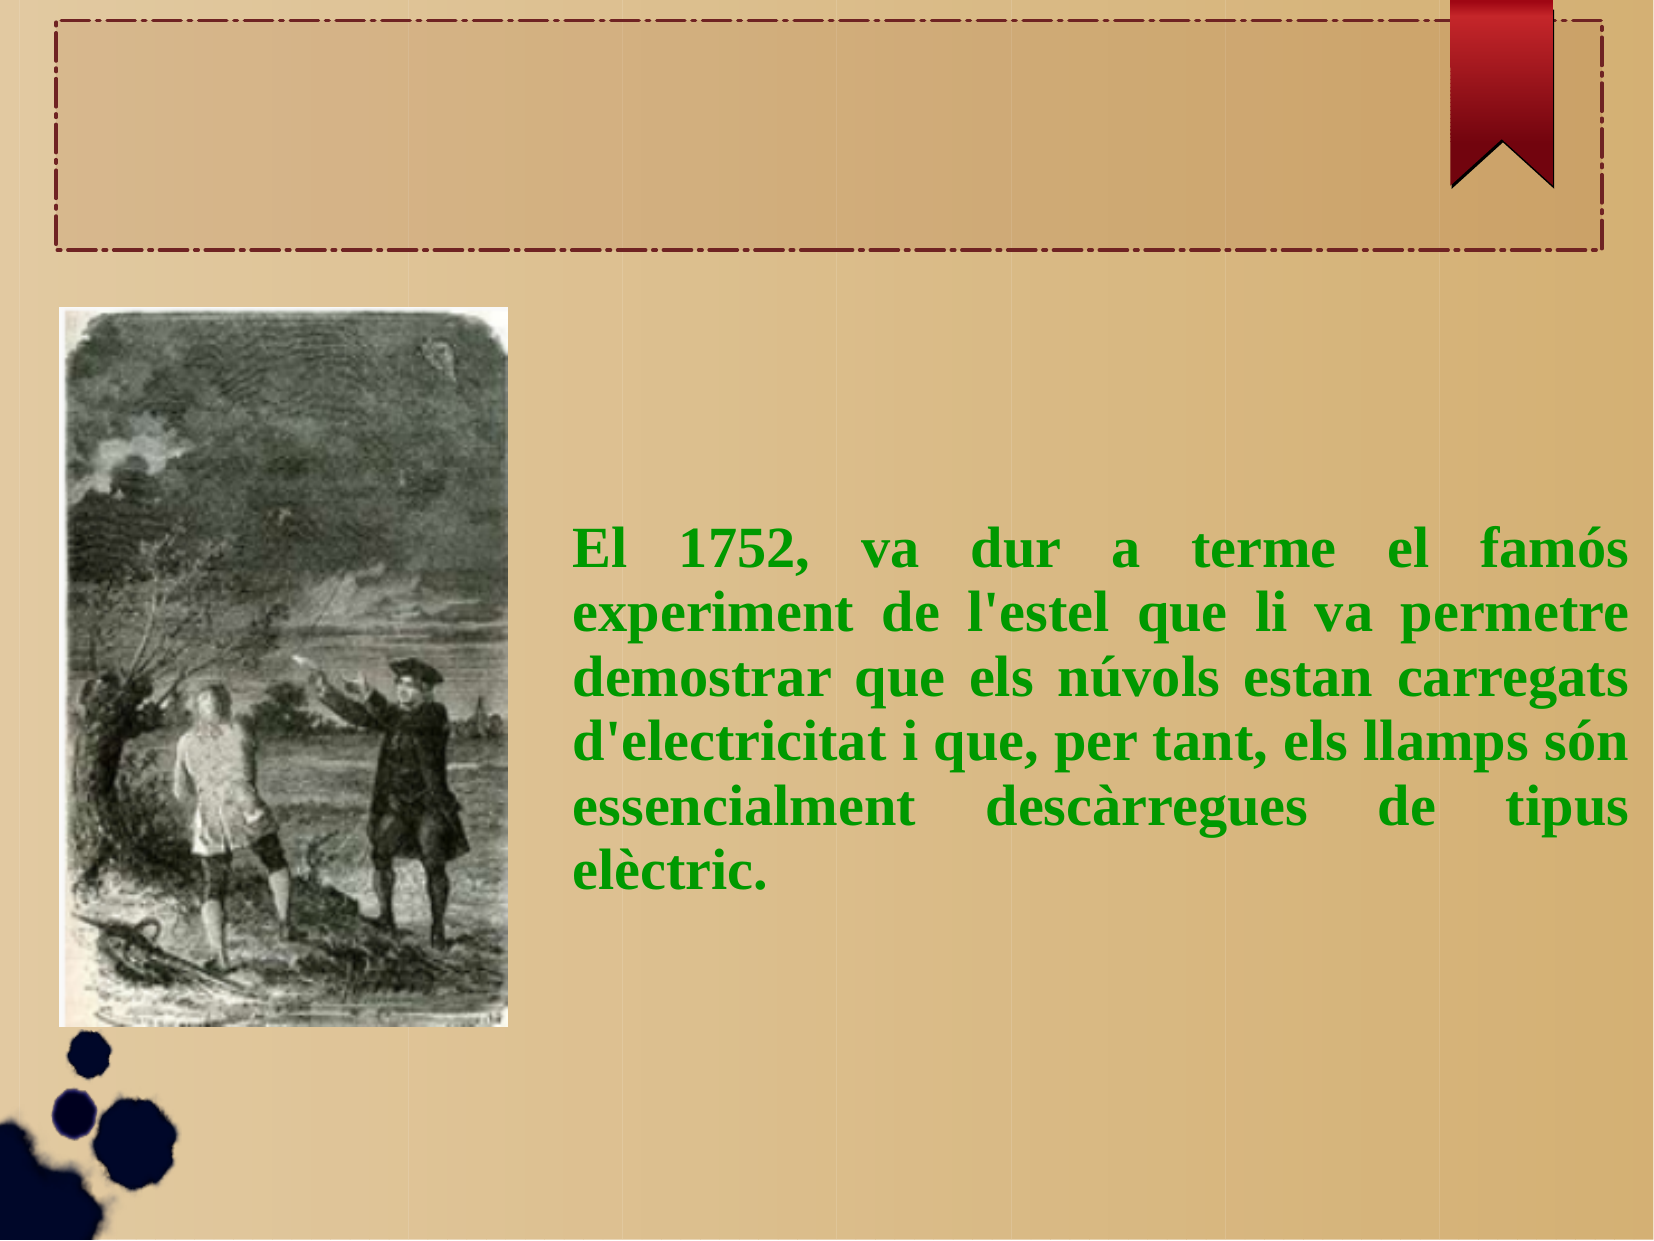

# El 1752, va dur a terme el famós experiment de l'estel que li va permetre demostrar que els núvols estan carregats d'electricitat i que, per tant, els llamps són essencialment descàrregues de tipus elèctric.